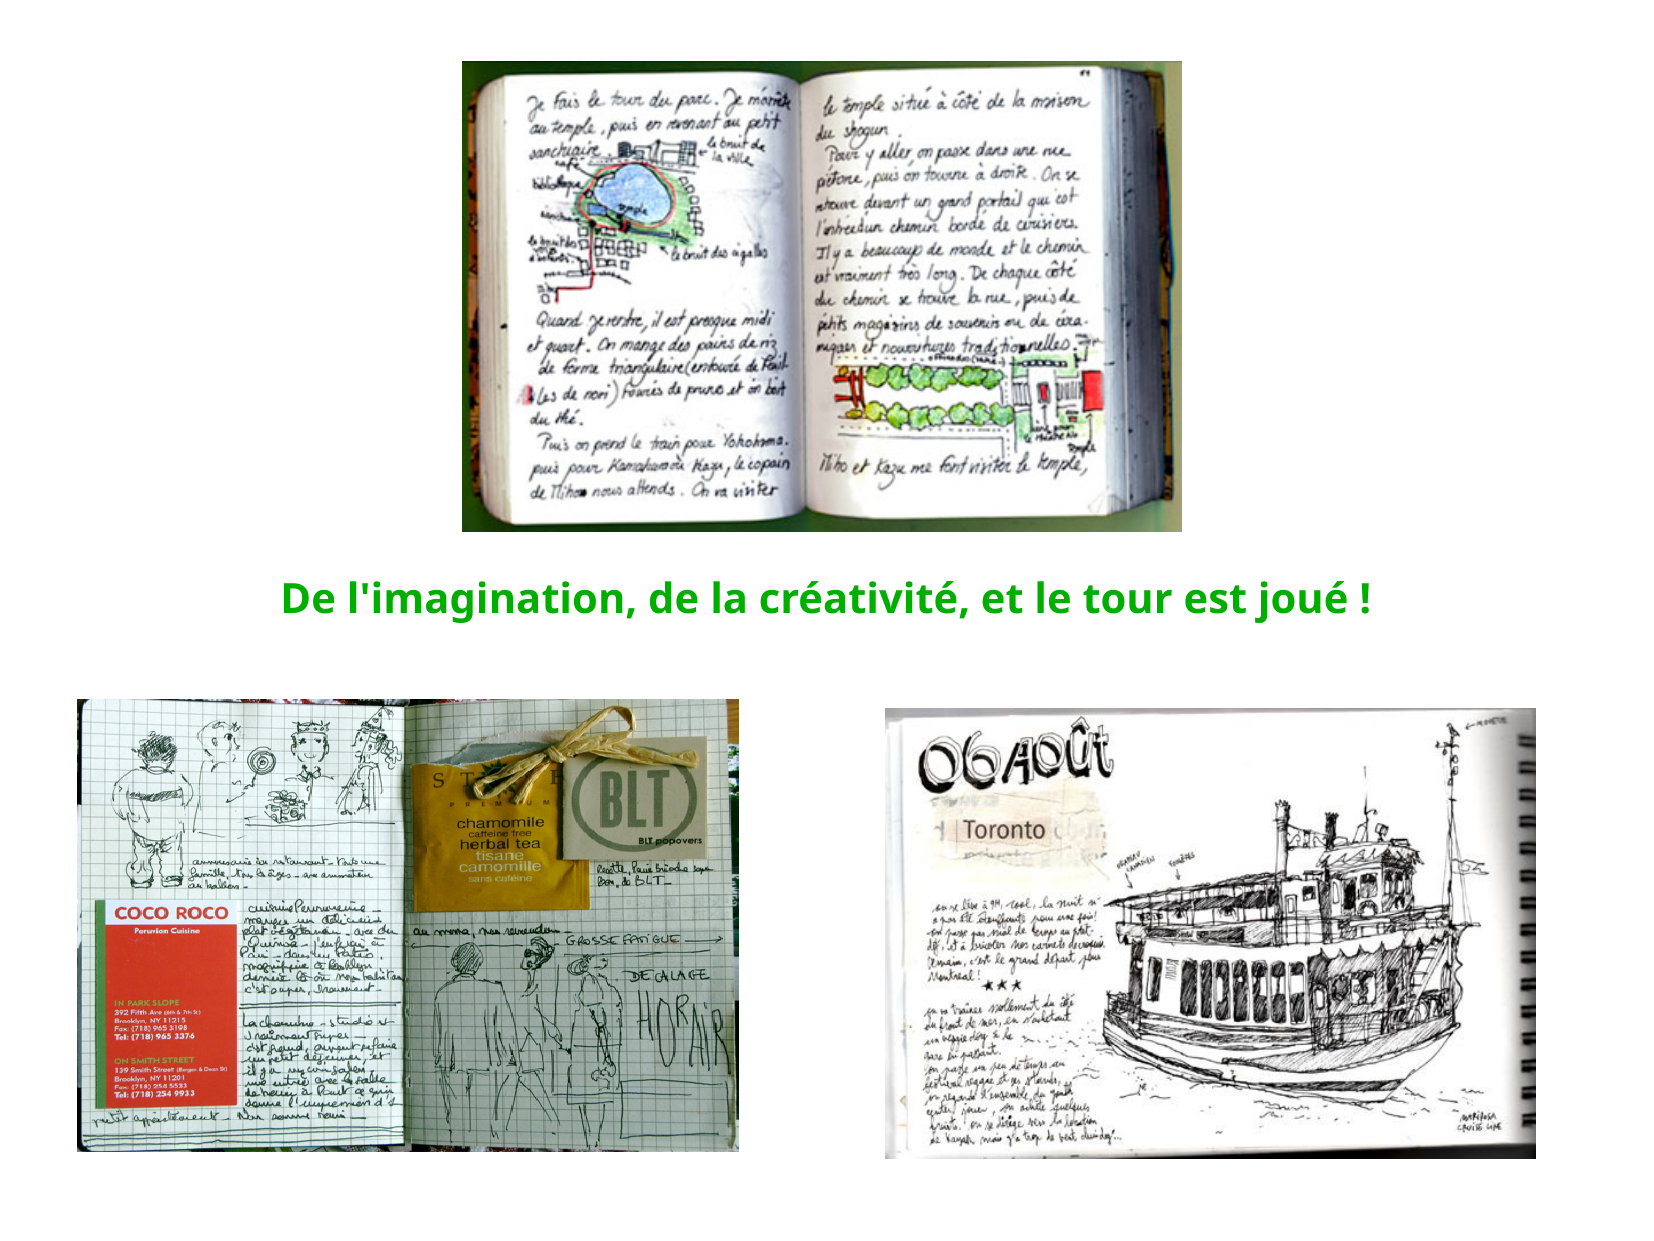

De l'imagination, de la créativité, et le tour est joué !